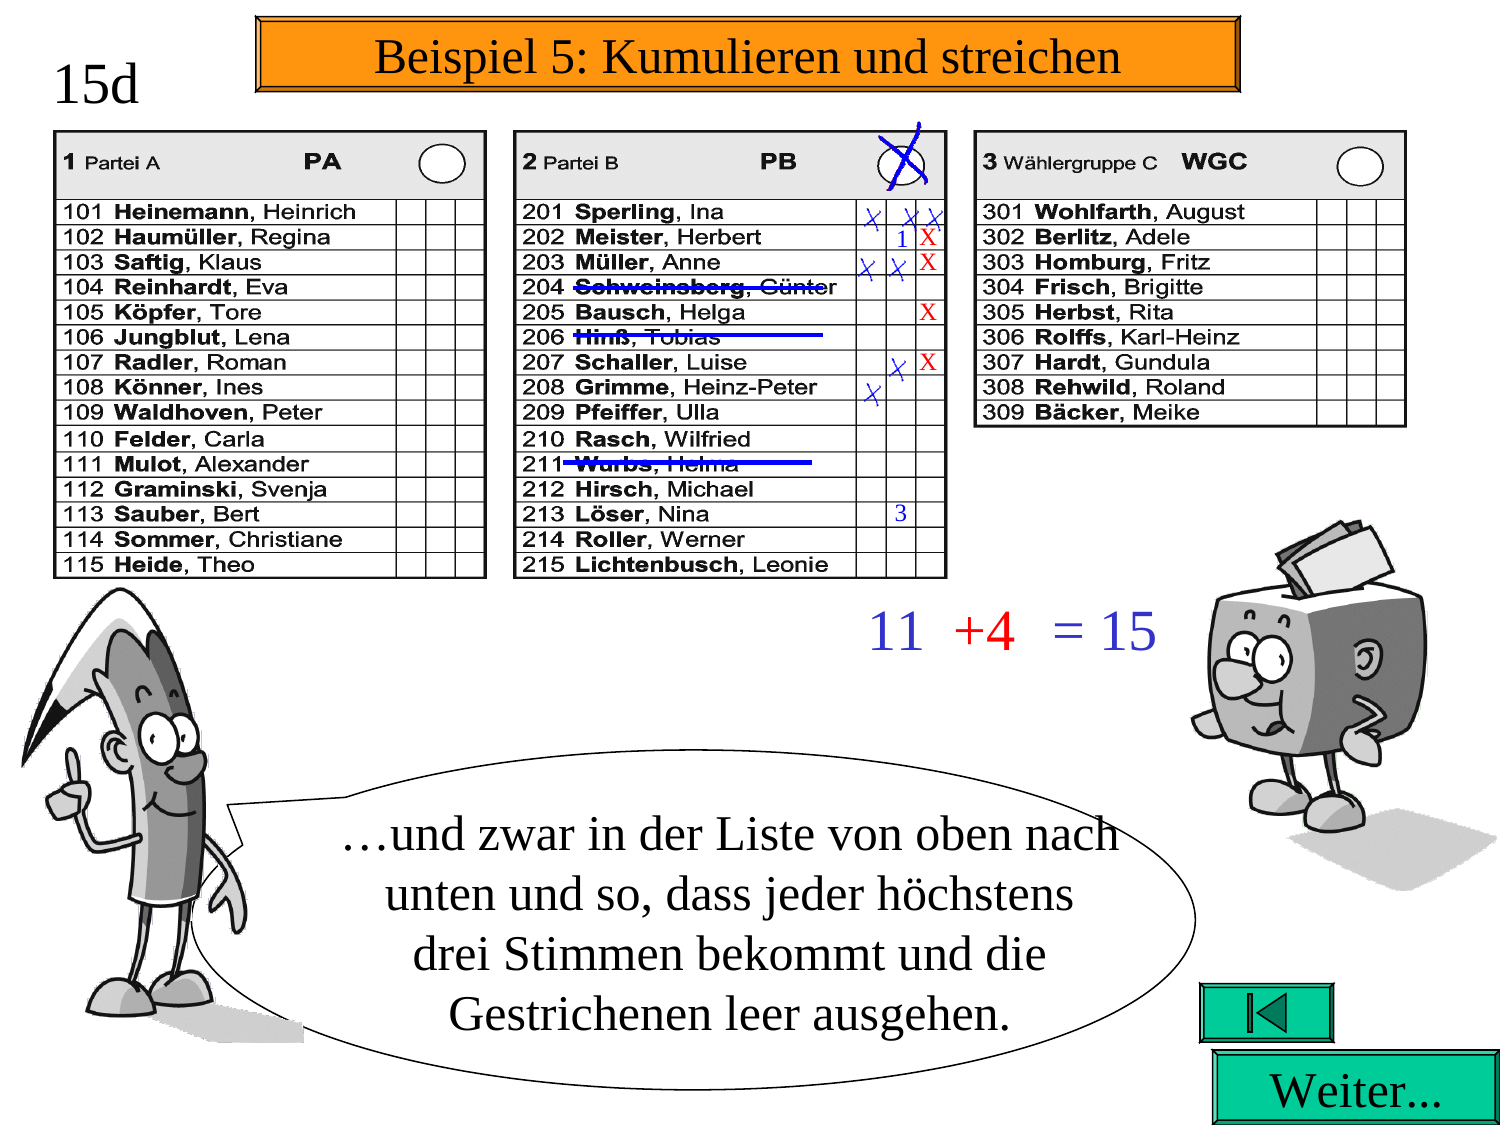

Beispiel 5: Kumulieren und streichen
15d
X
1
X
X
X
3
11
+4
= 15
…und zwar in der Liste von oben nach
unten und so, dass jeder höchstens
drei Stimmen bekommt und die
Gestrichenen leer ausgehen.
Weiter...